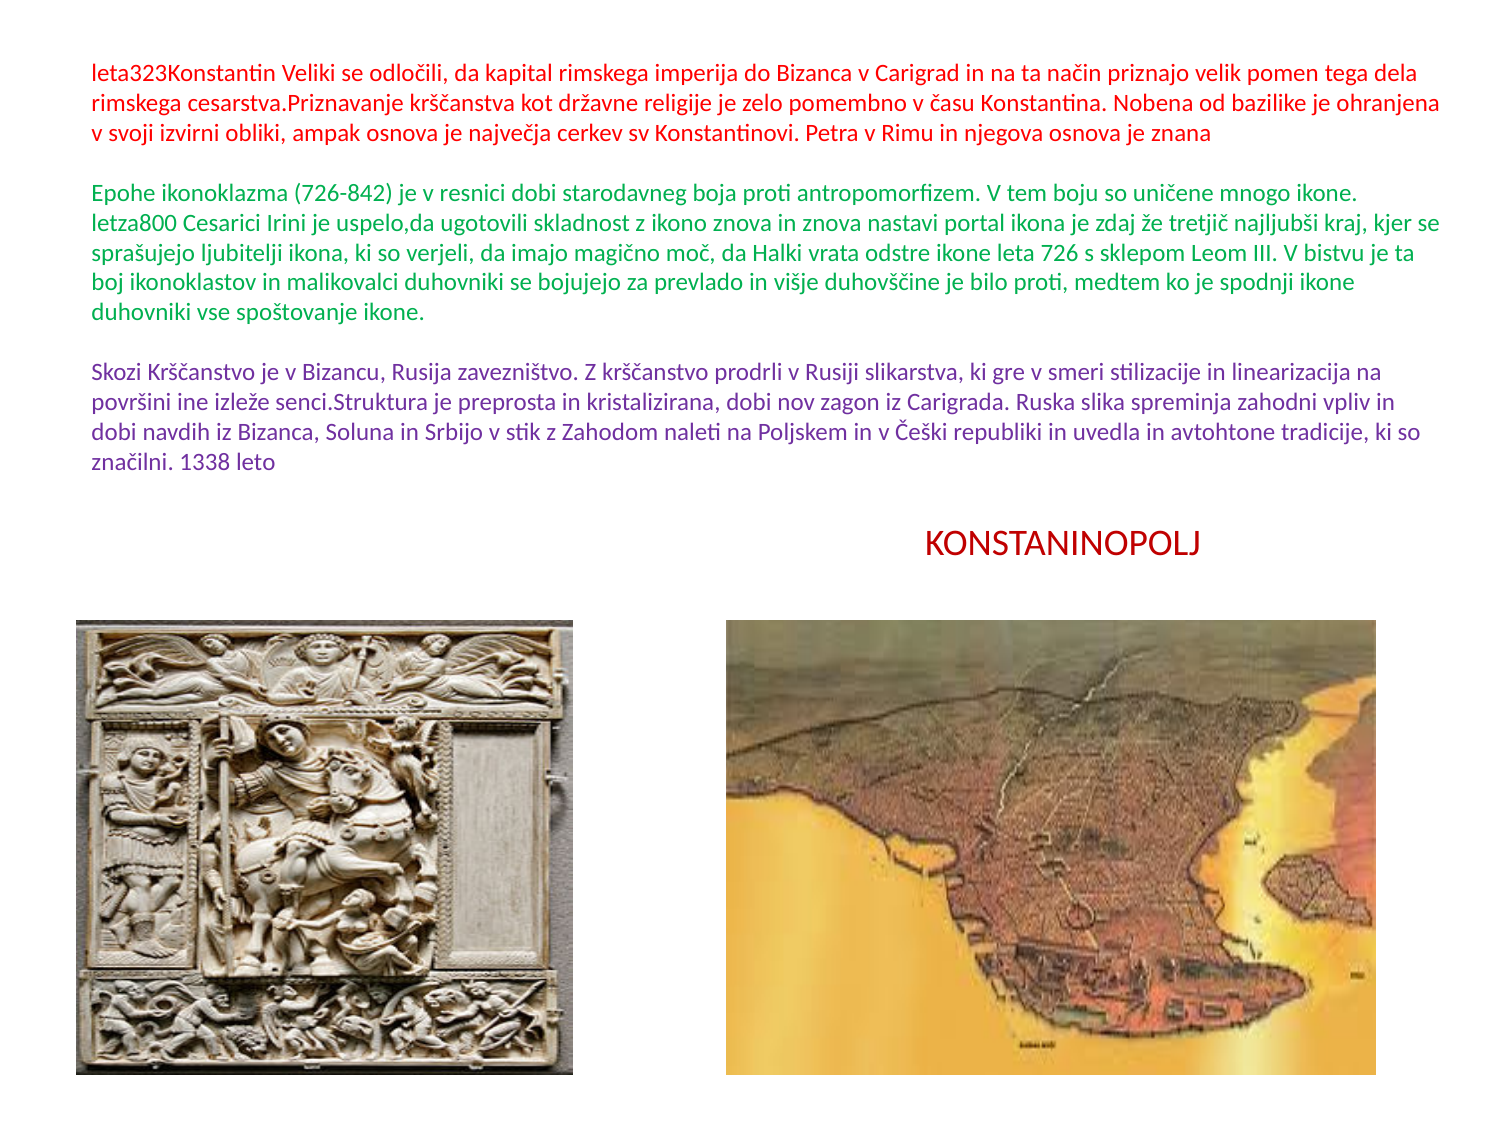

leta323Konstantin Veliki se odločili, da kapital rimskega imperija do Bizanca v Carigrad in na ta način priznajo velik pomen tega dela rimskega cesarstva.Priznavanje krščanstva kot državne religije je zelo pomembno v času Konstantina. Nobena od bazilike je ohranjena v svoji izvirni obliki, ampak osnova je največja cerkev sv Konstantinovi. Petra v Rimu in njegova osnova je znana
Epohe ikonoklazma (726-842) je v resnici dobi starodavneg boja proti antropomorfizem. V tem boju so uničene mnogo ikone. letza800 Cesarici Irini je uspelo,da ugotovili skladnost z ikono znova in znova nastavi portal ikona je zdaj že tretjič najljubši kraj, kjer se sprašujejo ljubitelji ikona, ki so verjeli, da imajo magično moč, da Halki vrata odstre ikone leta 726 s sklepom Leom III. V bistvu je ta boj ikonoklastov in malikovalci duhovniki se bojujejo za prevlado in višje duhovščine je bilo proti, medtem ko je spodnji ikone duhovniki vse spoštovanje ikone.
Skozi Krščanstvo je v Bizancu, Rusija zavezništvo. Z krščanstvo prodrli v Rusiji slikarstva, ki gre v smeri stilizacije in linearizacija na površini ine izleže senci.Struktura je preprosta in kristalizirana, dobi nov zagon iz Carigrada. Ruska slika spreminja zahodni vpliv in dobi navdih iz Bizanca, Soluna in Srbijo v stik z Zahodom naleti na Poljskem in v Češki republiki in uvedla in avtohtone tradicije, ki so značilni. 1338 leto
KONSTANINOPOLJ